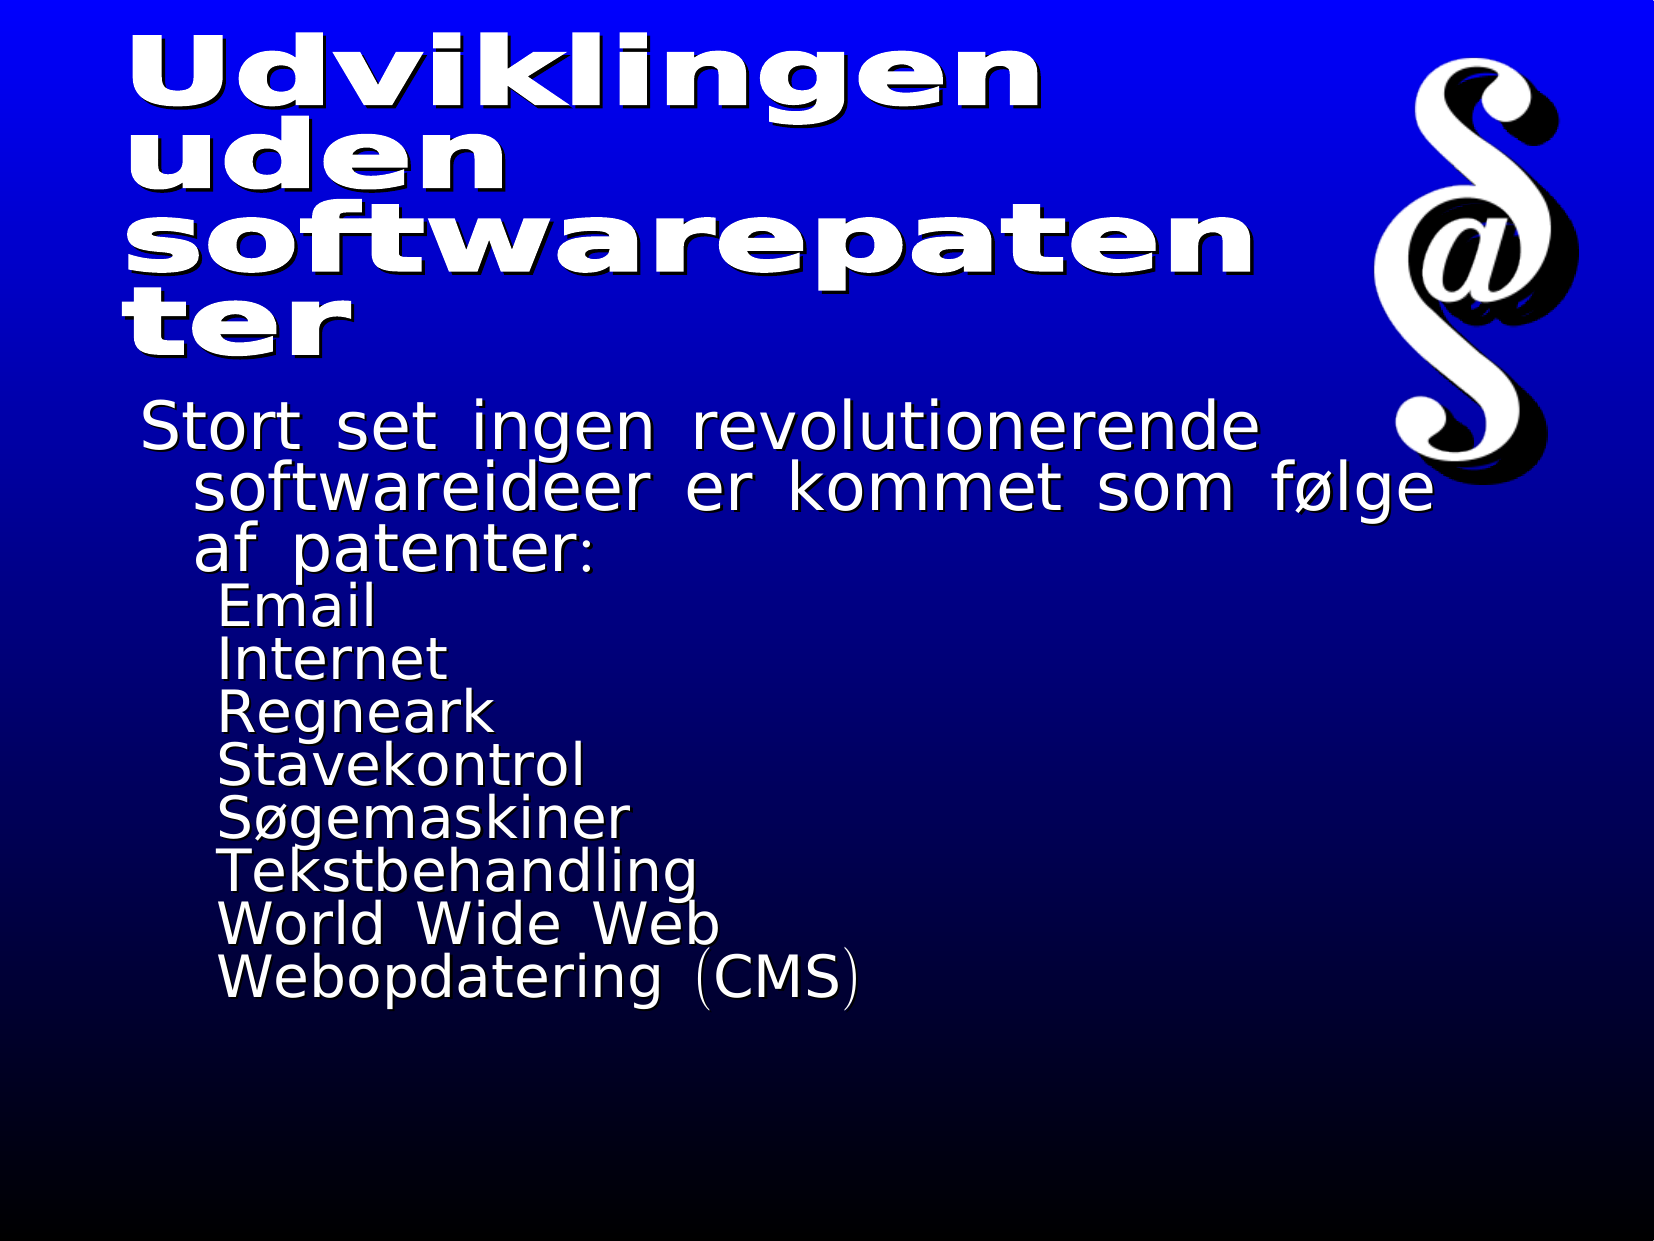

# Udviklingen uden softwarepatenter
Stort set ingen revolutionerende
softwareideer er kommet som følge af patenter:
Email
Internet
Regneark
Stavekontrol
Søgemaskiner
Tekstbehandling
World Wide Web
Webopdatering (CMS)